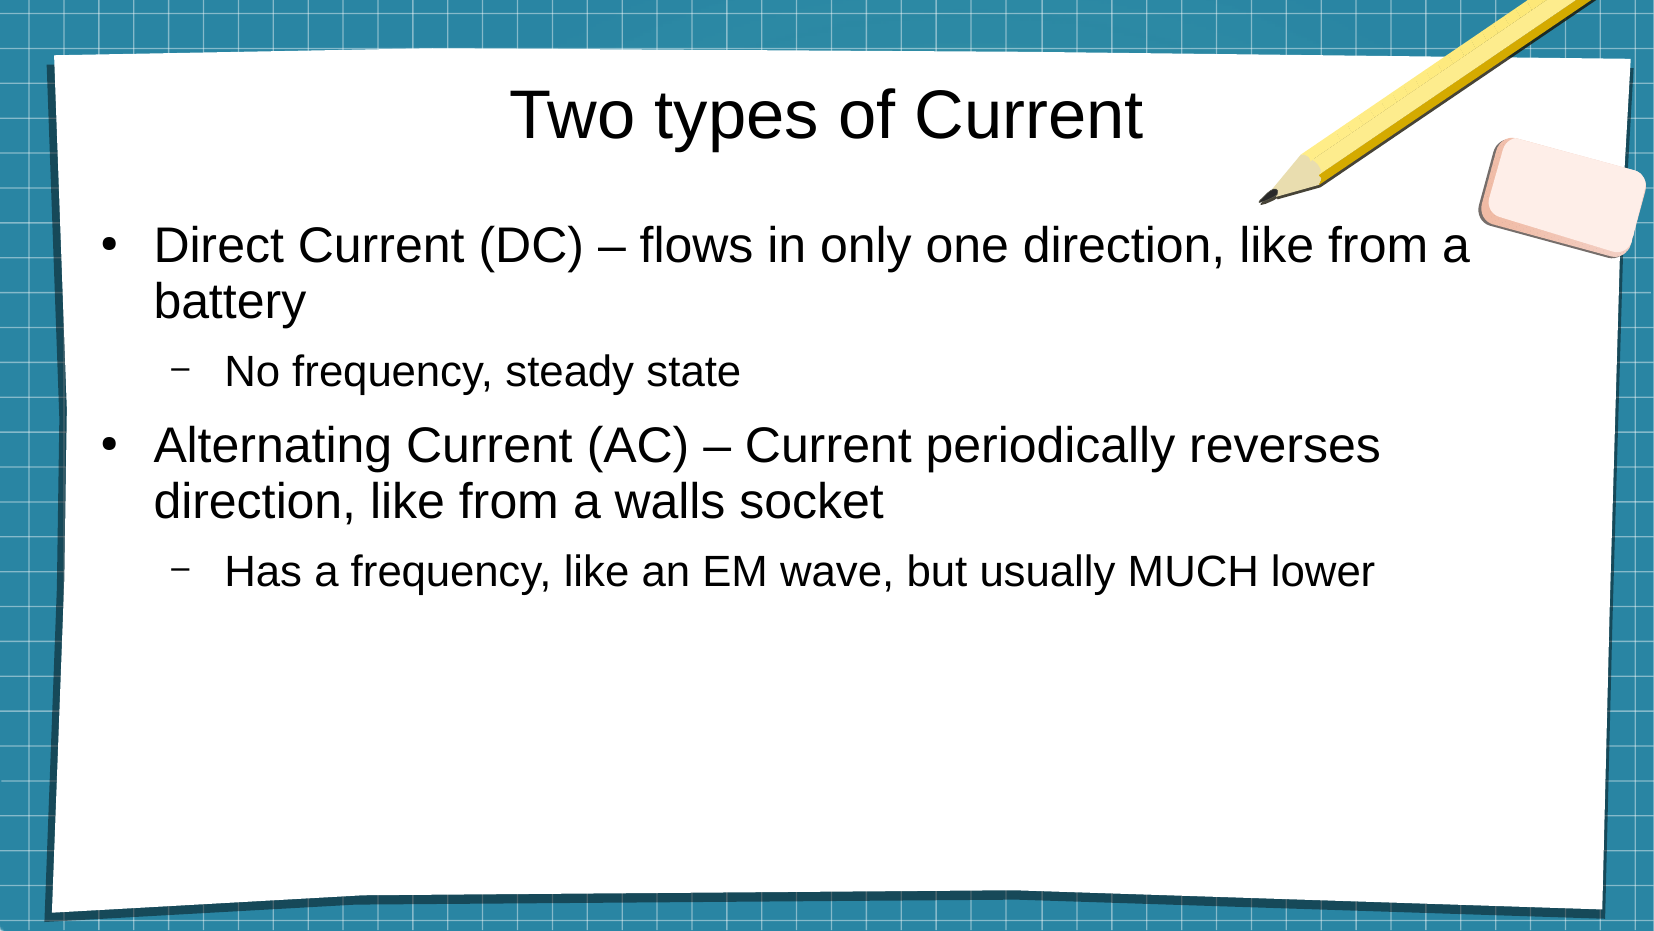

# Two types of Current
Direct Current (DC) – flows in only one direction, like from a battery
No frequency, steady state
Alternating Current (AC) – Current periodically reverses direction, like from a walls socket
Has a frequency, like an EM wave, but usually MUCH lower